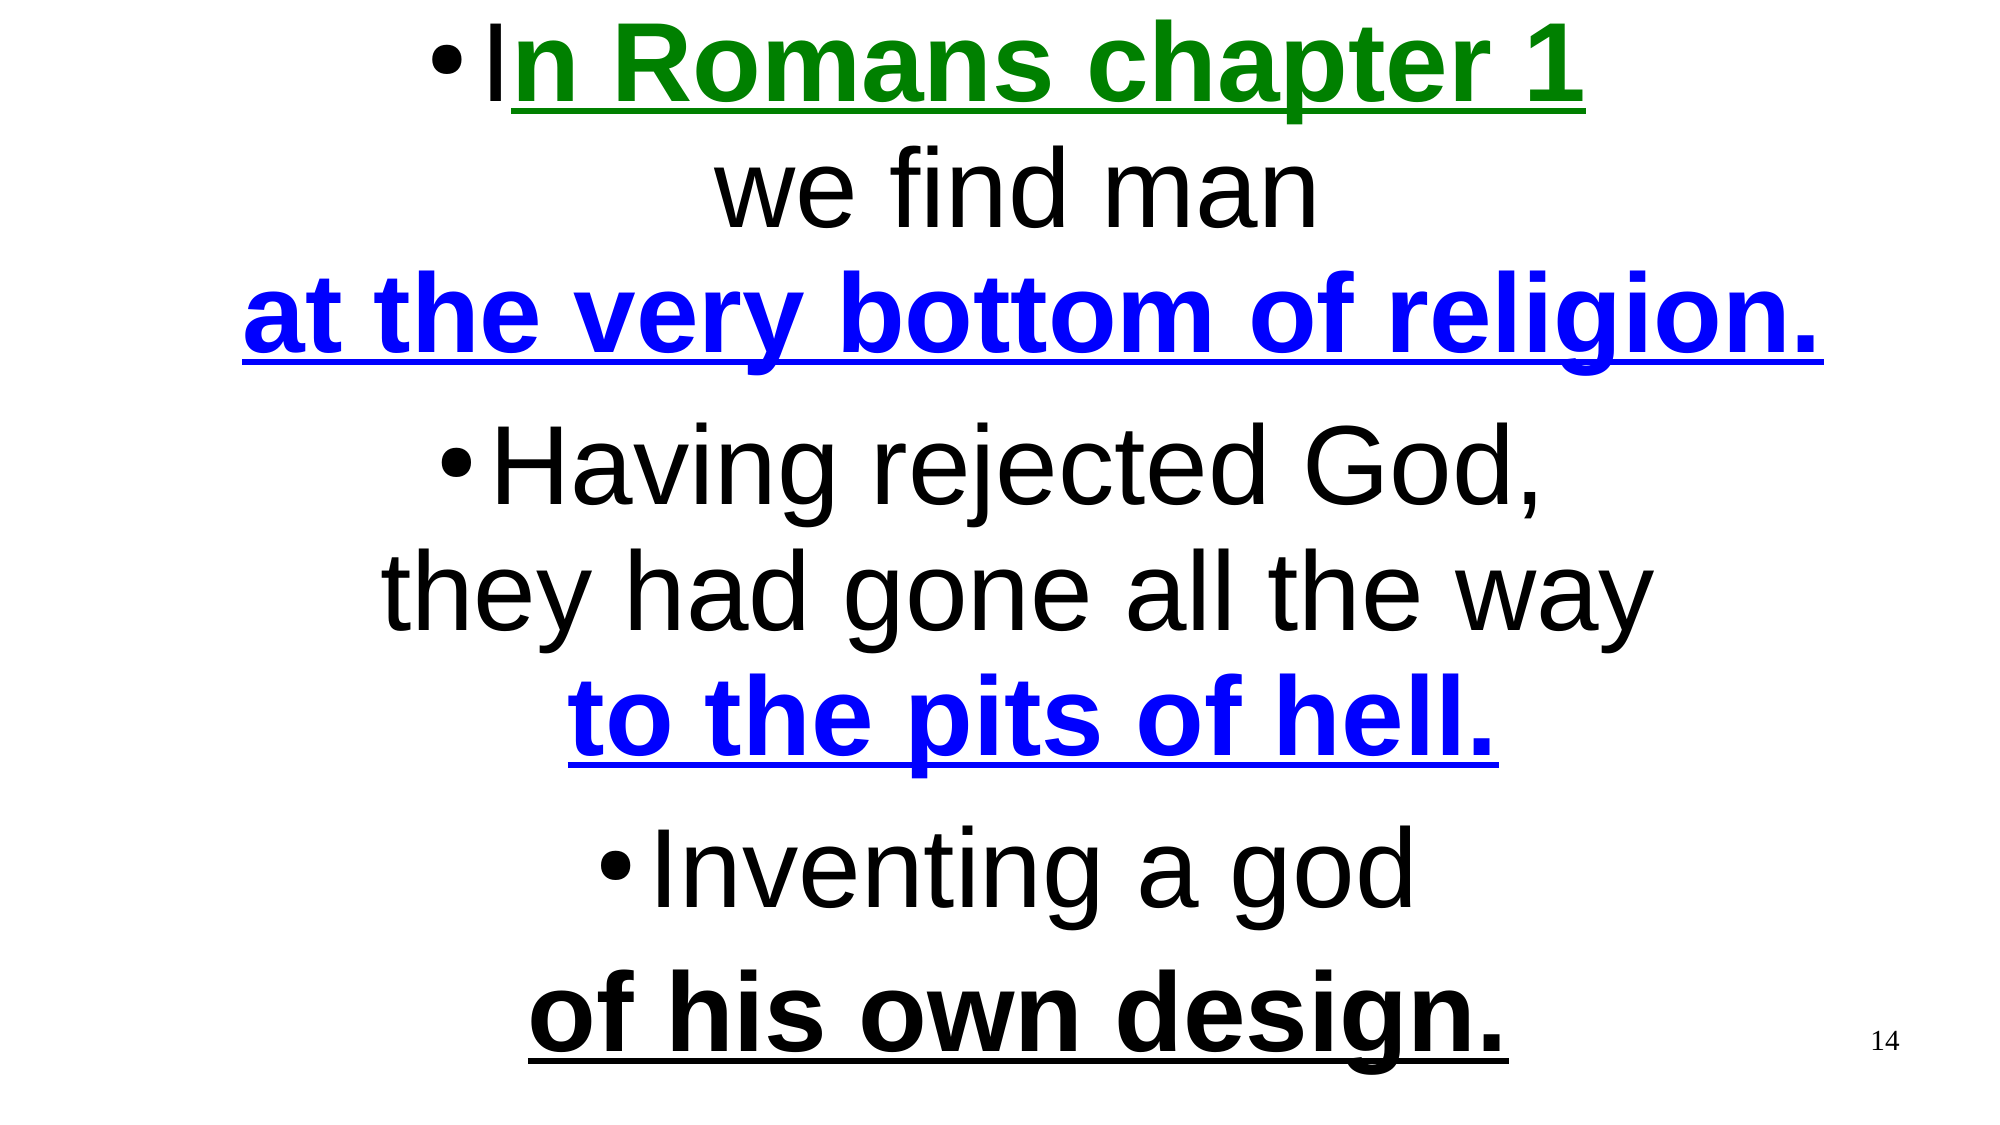

# In Romans chapter 1 we find man at the very bottom of religion.
Having rejected God,
they had gone all the way
to the pits of hell.
Inventing a god
of his own design.
14